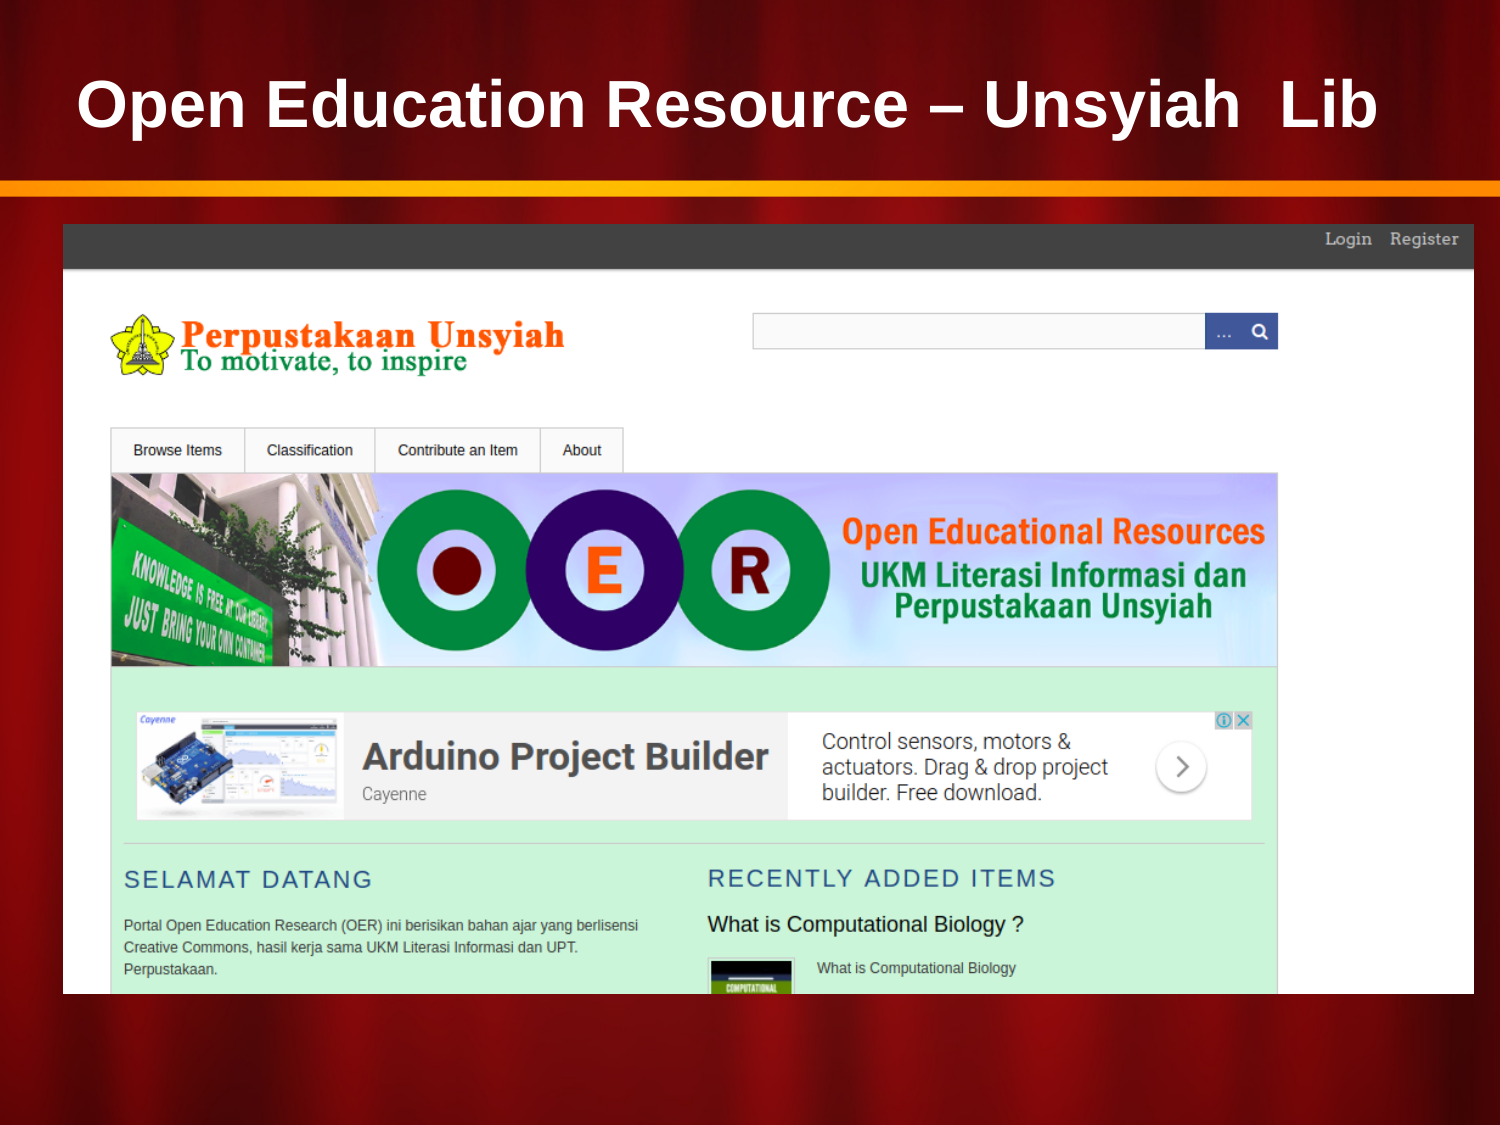

# Open Education Resource – Unsyiah Lib